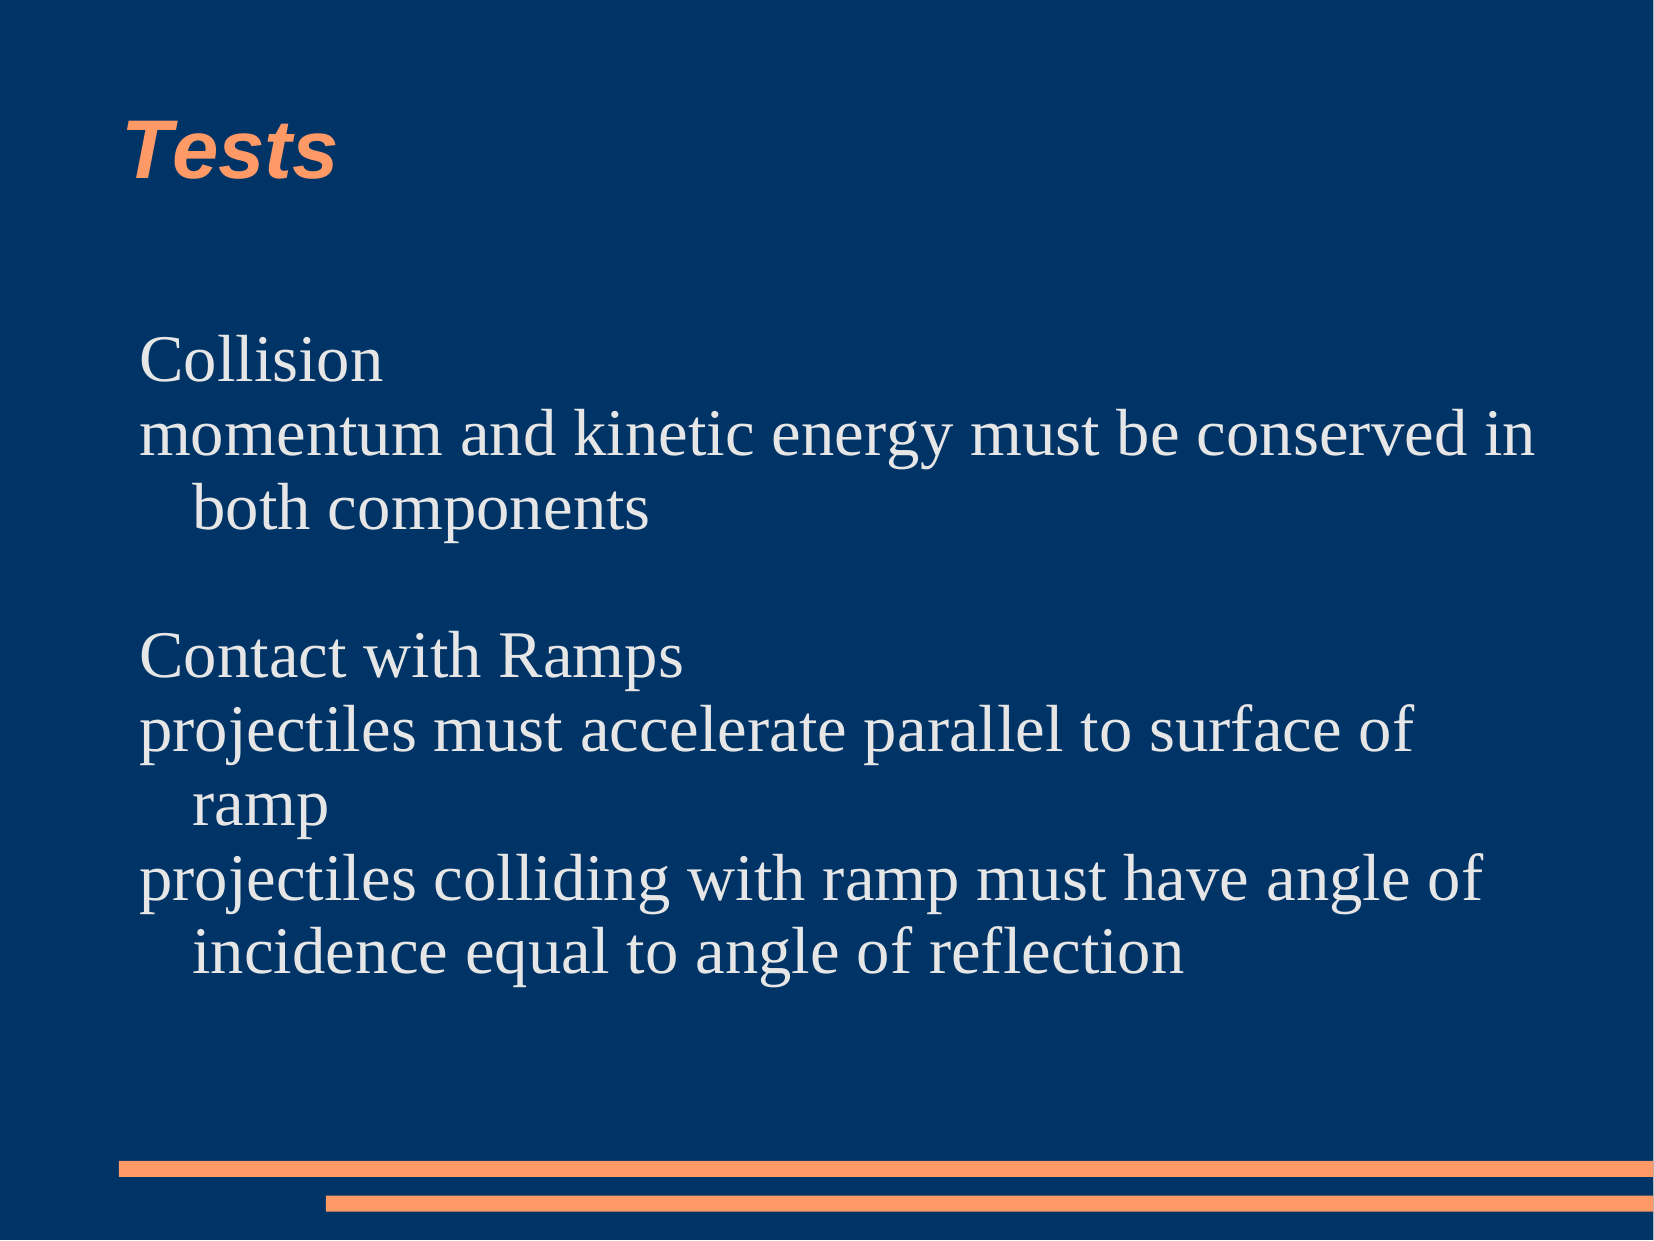

# Tests
Collision
momentum and kinetic energy must be conserved in both components
Contact with Ramps
projectiles must accelerate parallel to surface of ramp
projectiles colliding with ramp must have angle of incidence equal to angle of reflection